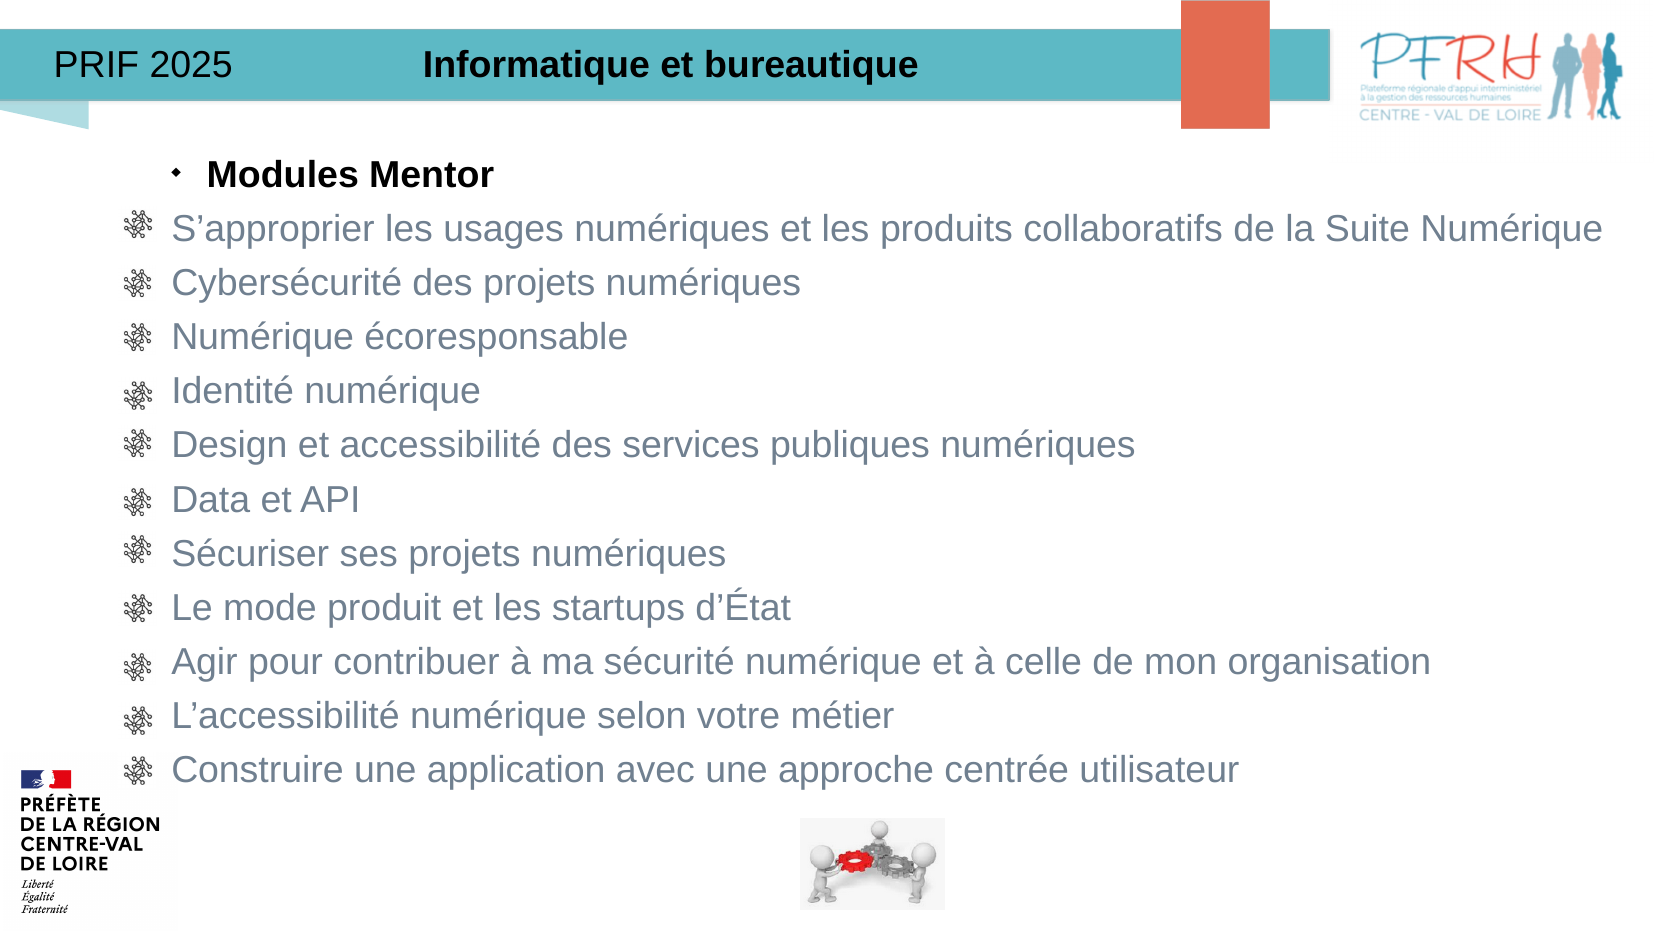

PRIF 2025			Informatique et bureautique
Modules Mentor
S’approprier les usages numériques et les produits collaboratifs de la Suite Numérique
Cybersécurité des projets numériques
Numérique écoresponsable
Identité numérique
Design et accessibilité des services publiques numériques
Data et API
Sécuriser ses projets numériques
Le mode produit et les startups d’État
Agir pour contribuer à ma sécurité numérique et à celle de mon organisation
L’accessibilité numérique selon votre métier
Construire une application avec une approche centrée utilisateur